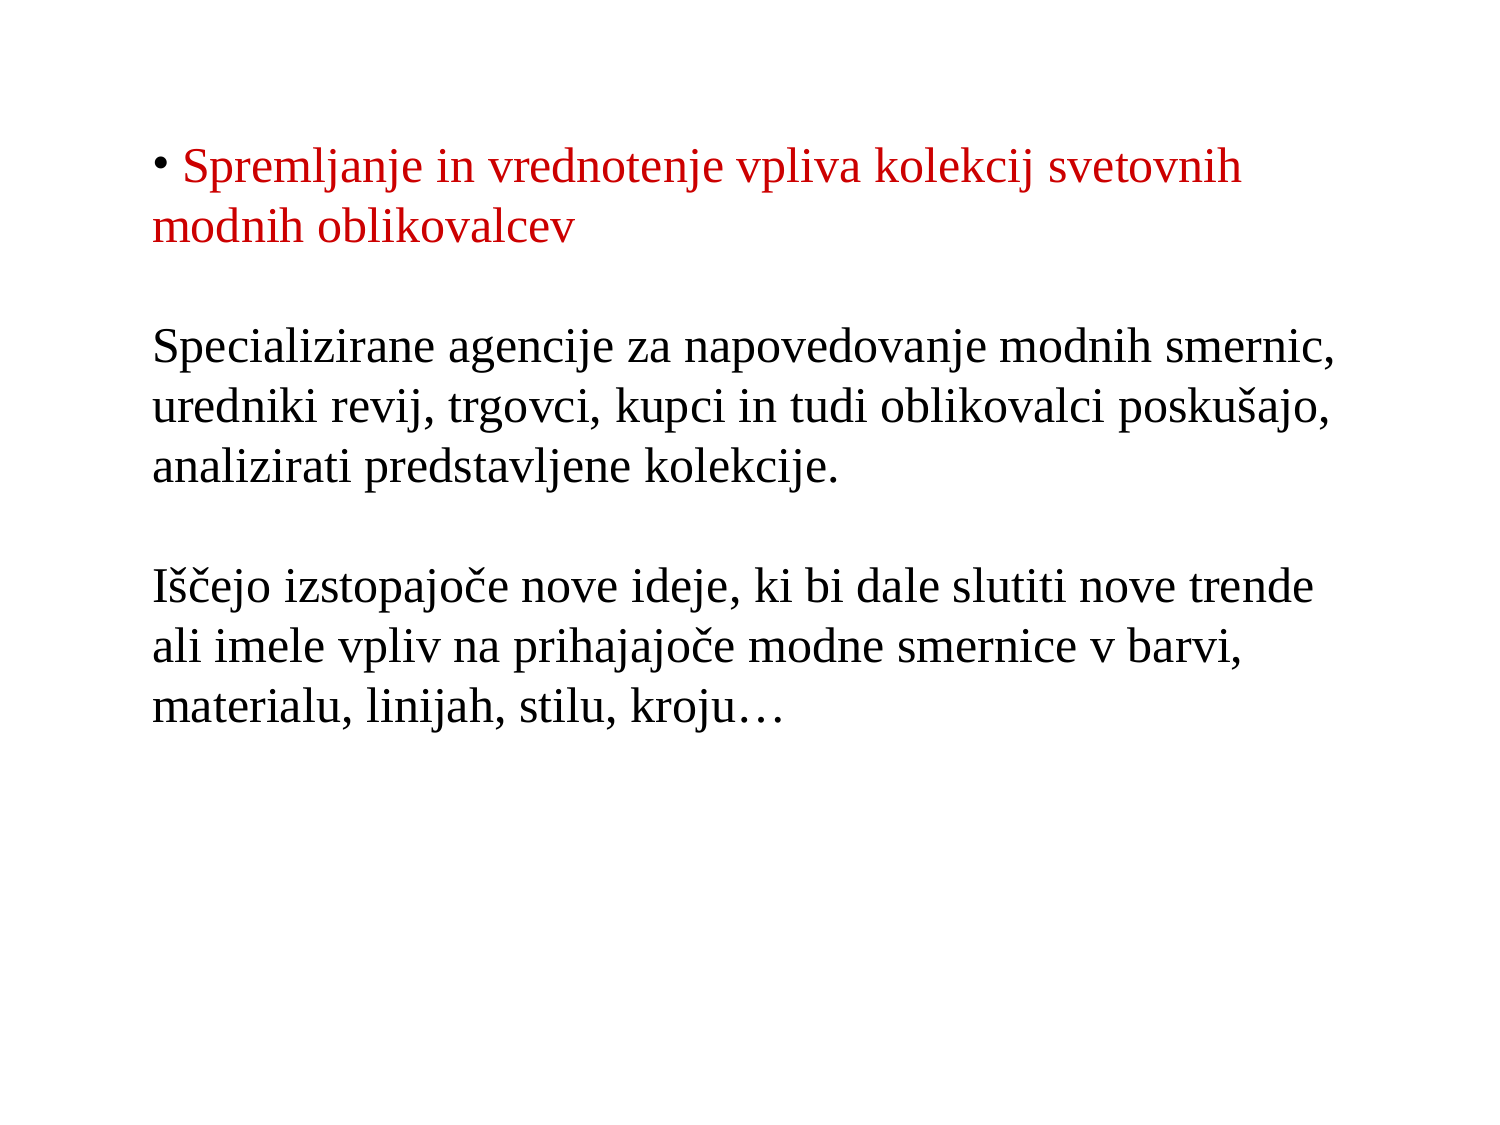

Spremljanje in vrednotenje vpliva kolekcij svetovnih modnih oblikovalcev
Specializirane agencije za napovedovanje modnih smernic, uredniki revij, trgovci, kupci in tudi oblikovalci poskušajo, analizirati predstavljene kolekcije.
Iščejo izstopajoče nove ideje, ki bi dale slutiti nove trende ali imele vpliv na prihajajoče modne smernice v barvi, materialu, linijah, stilu, kroju…